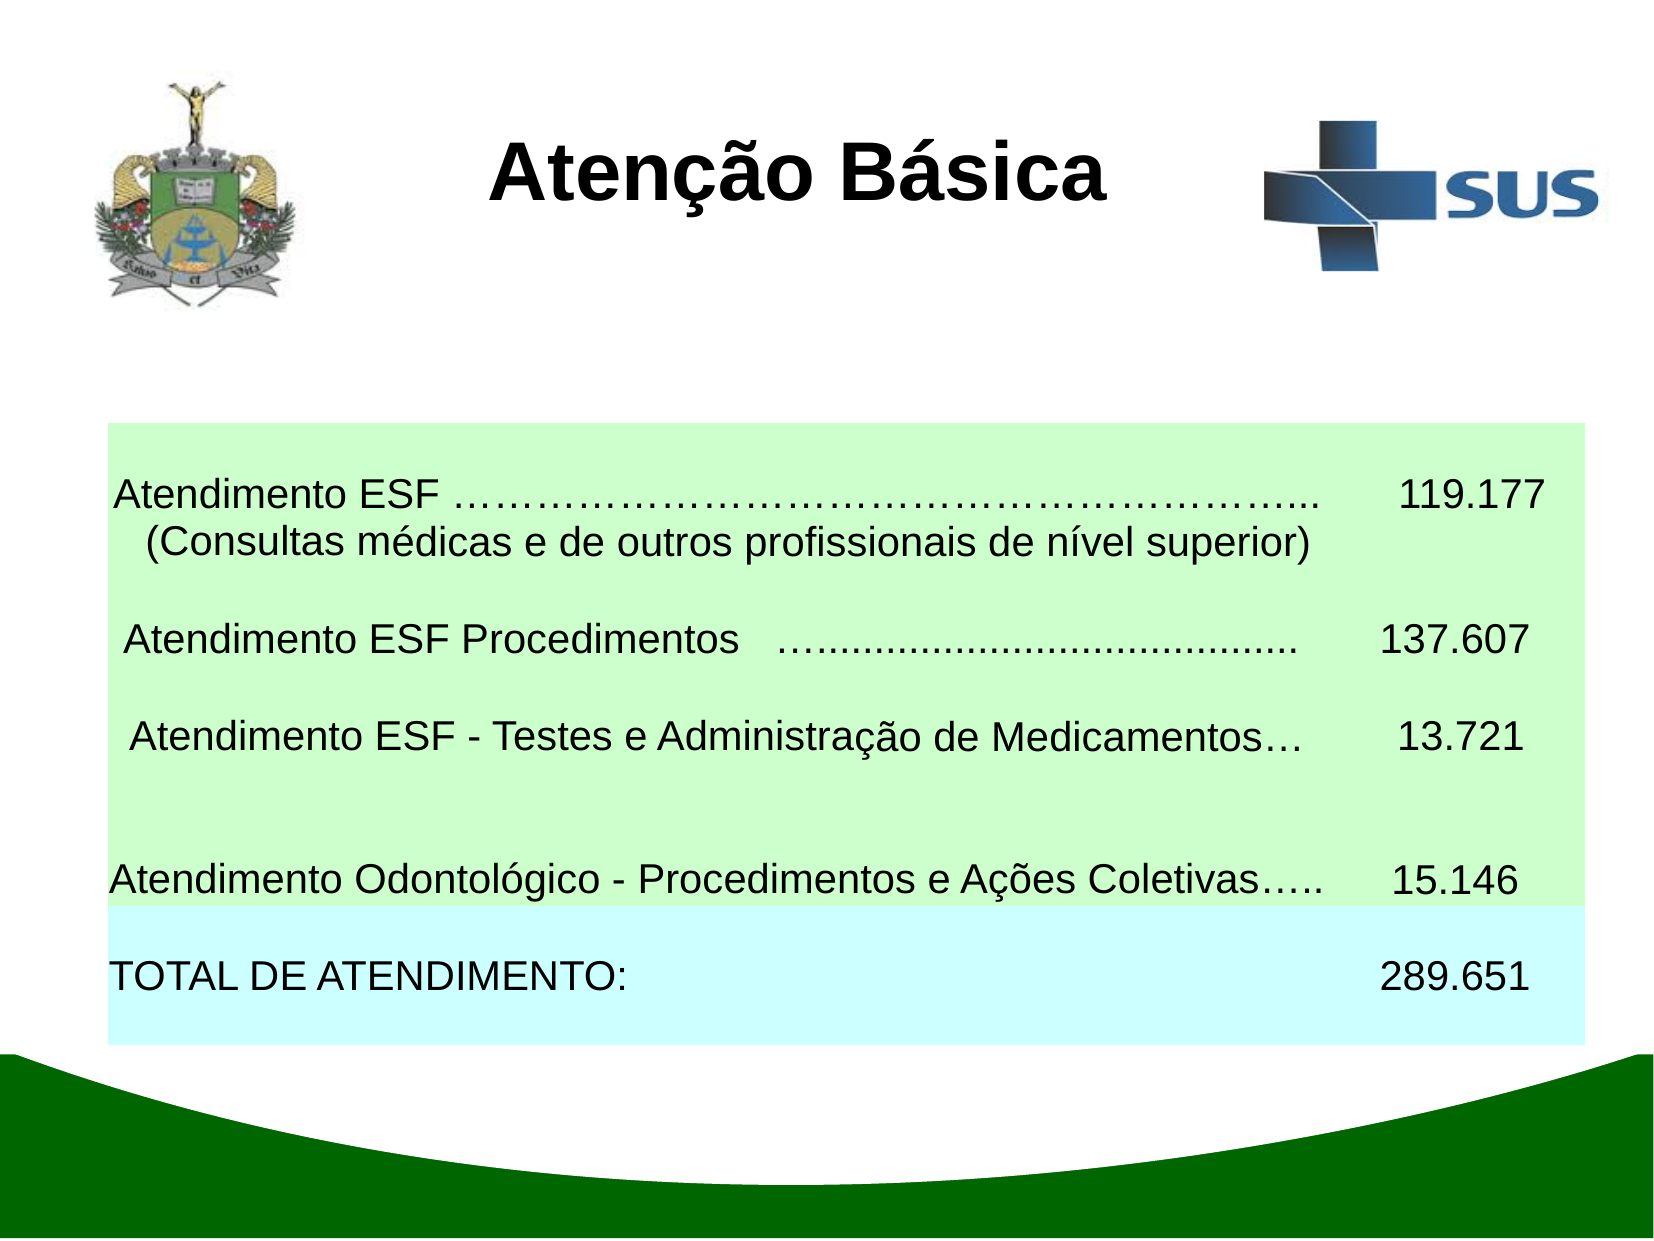

Atenção Básica
| Atendimento ESF ……………………………………………………... (Consultas médicas e de outros profissionais de nível superior) | 119.177 |
| --- | --- |
| Atendimento ESF Procedimentos ….......................................... | 137.607 |
| Atendimento ESF - Testes e Administração de Medicamentos… | 13.721 |
| Atendimento Odontológico - Procedimentos e Ações Coletivas….. | 15.146 |
| TOTAL DE ATENDIMENTO: | 289.651 |